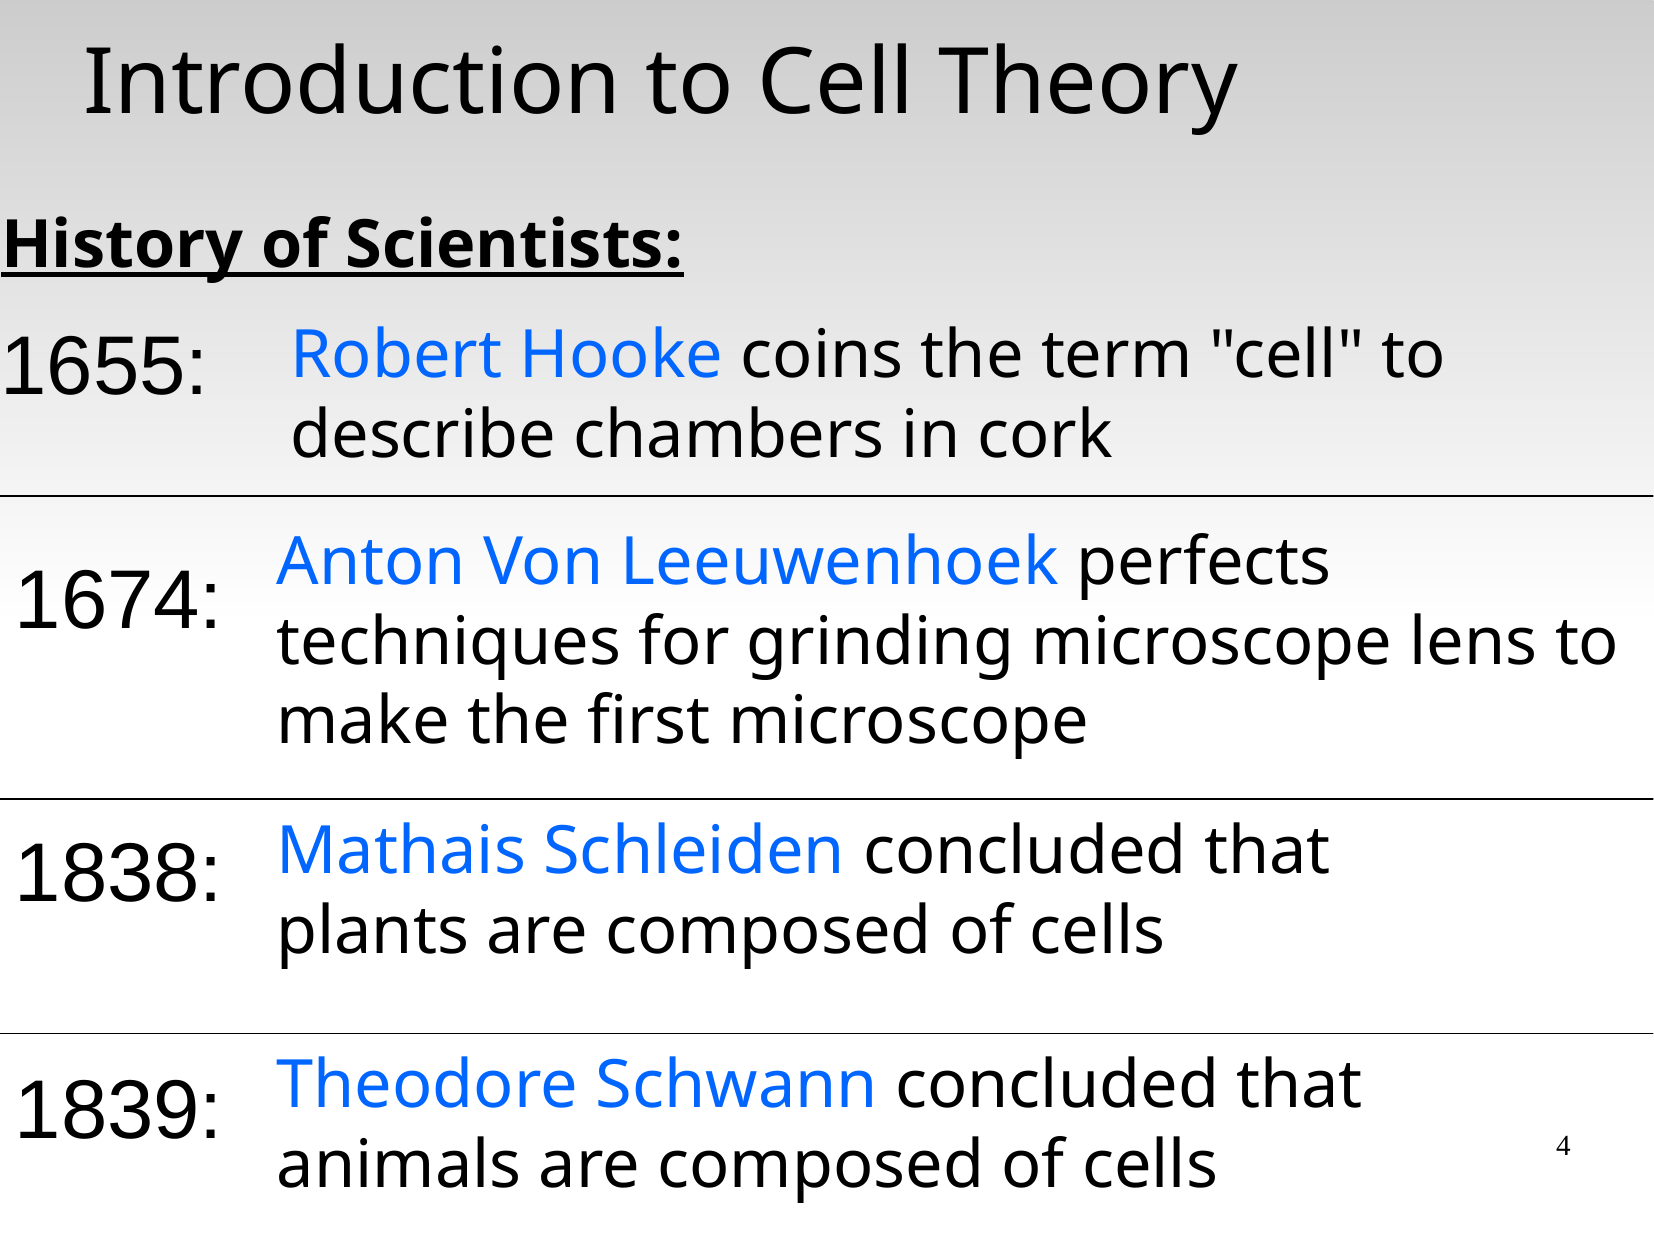

Introduction to Cell Theory
History of Scientists:
1655:
Robert Hooke coins the term "cell" to describe chambers in cork
Anton Von Leeuwenhoek perfects techniques for grinding microscope lens to make the first microscope
1674:
Mathais Schleiden concluded that plants are composed of cells
1838:
Theodore Schwann concluded that animals are composed of cells
1839:
4